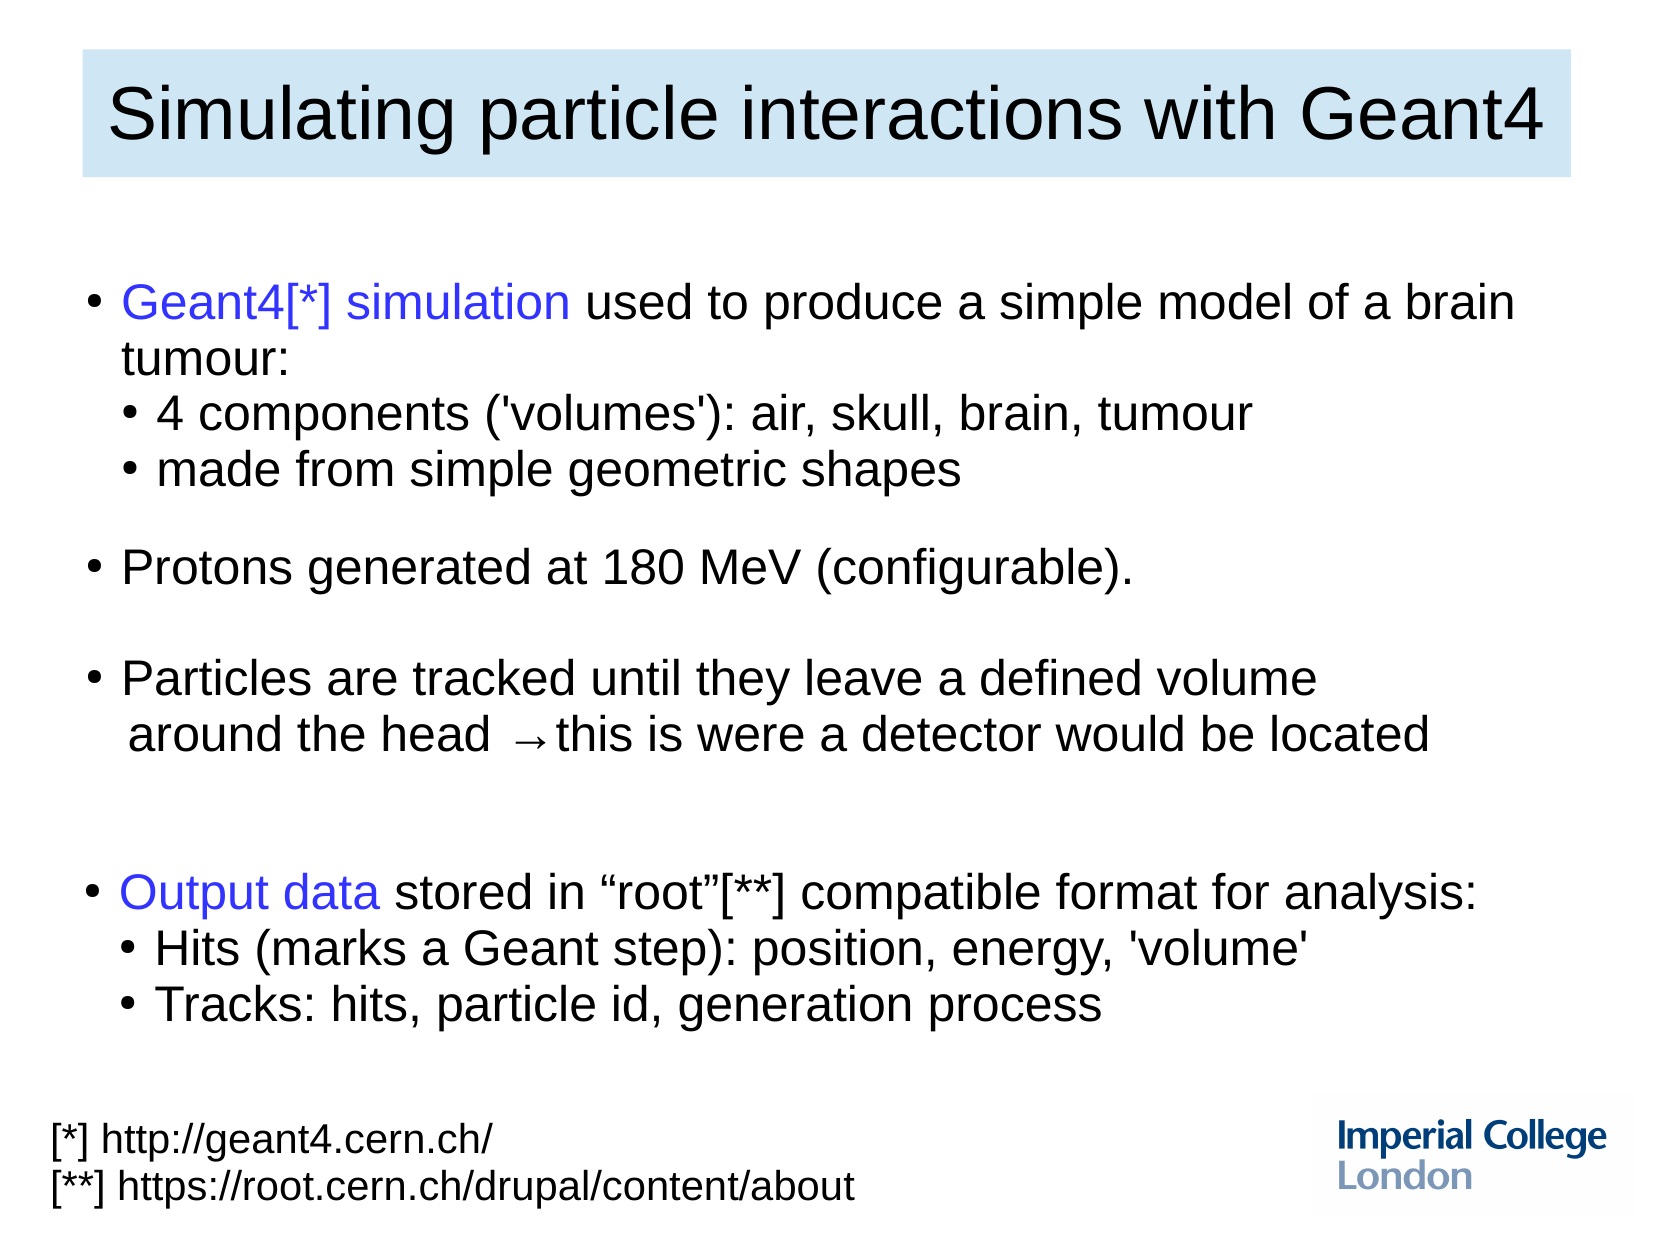

# Simulating particle interactions with Geant4
Geant4[*] simulation used to produce a simple model of a brain tumour:
4 components ('volumes'): air, skull, brain, tumour
made from simple geometric shapes
Protons generated at 180 MeV (configurable).
Particles are tracked until they leave a defined volume
 around the head →this is were a detector would be located
Output data stored in “root”[**] compatible format for analysis:
Hits (marks a Geant step): position, energy, 'volume'
Tracks: hits, particle id, generation process
[*] http://geant4.cern.ch/
[**] https://root.cern.ch/drupal/content/about